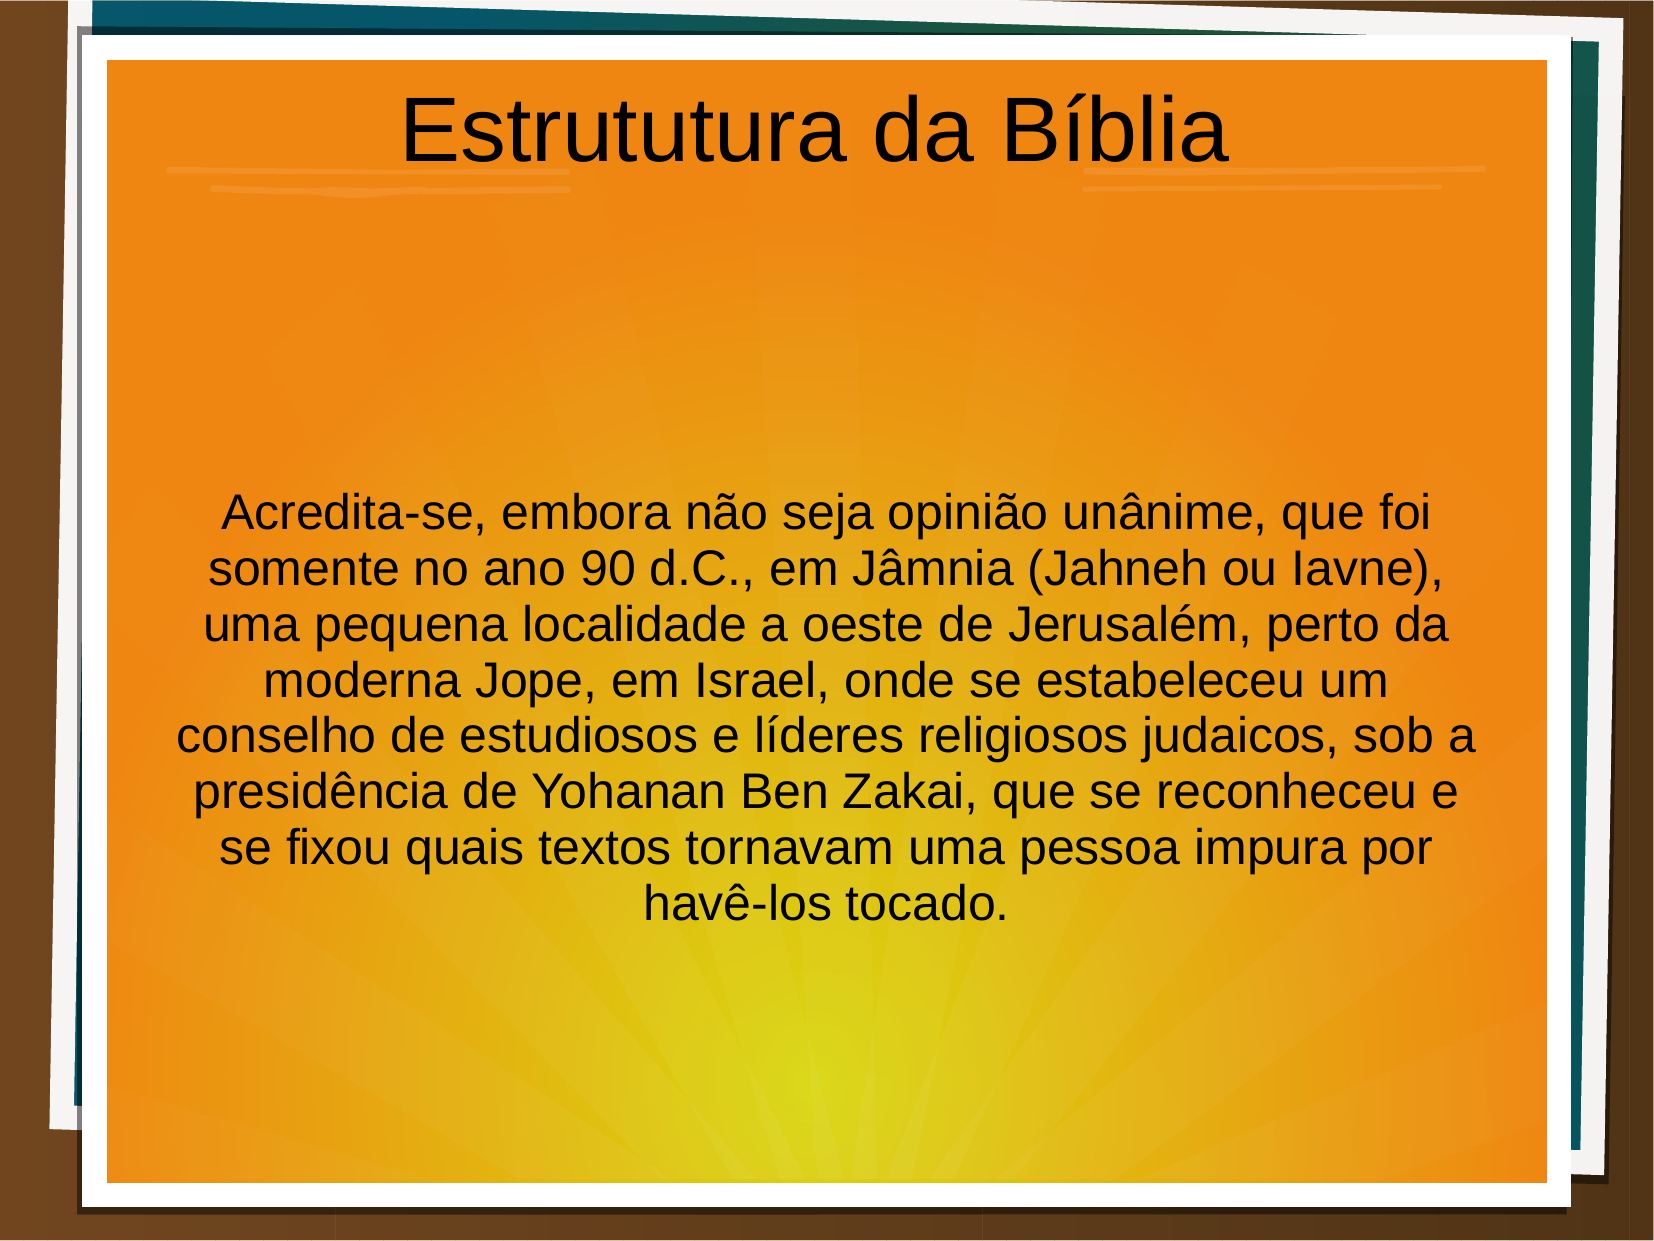

# Estrututura da Bíblia
Acredita-se, embora não seja opinião unânime, que foi somente no ano 90 d.C., em Jâmnia (Jahneh ou Iavne), uma pequena localidade a oeste de Jerusalém, perto da moderna Jope, em Israel, onde se estabeleceu um conselho de estudiosos e líderes religiosos judaicos, sob a presidência de Yohanan Ben Zakai, que se reconheceu e se fixou quais textos tornavam uma pessoa impura por havê-los tocado.